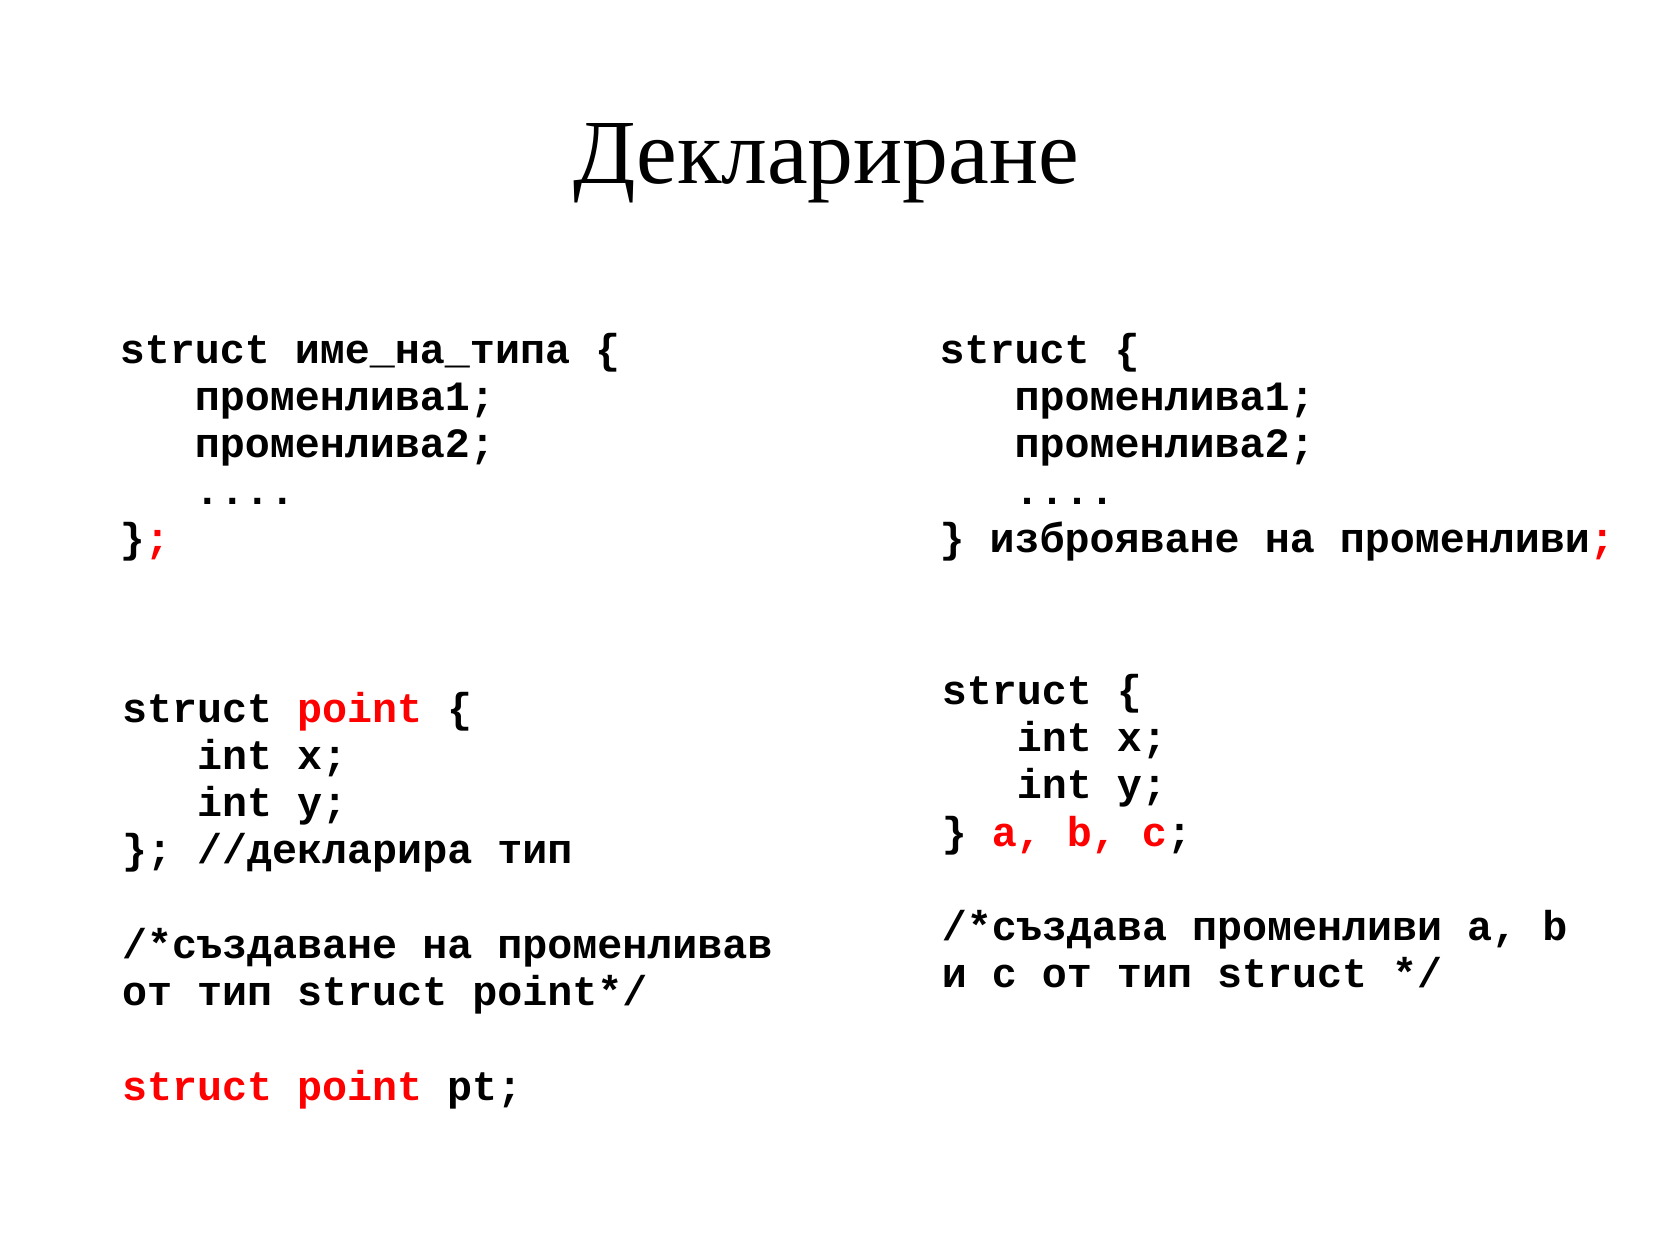

# Деклариране
struct име_на_типа {
	променлива1;
	променлива2;
	....
};
struct {
	променлива1;
	променлива2;
	....
} изброяване на променливи;
struct {
	int x;
	int y;
} a, b, c;
/*създава променливи a, b и c от тип struct */
struct point {
	int x;
	int y;
}; //декларира тип
/*създаване на променливав от тип struct point*/
struct point pt;